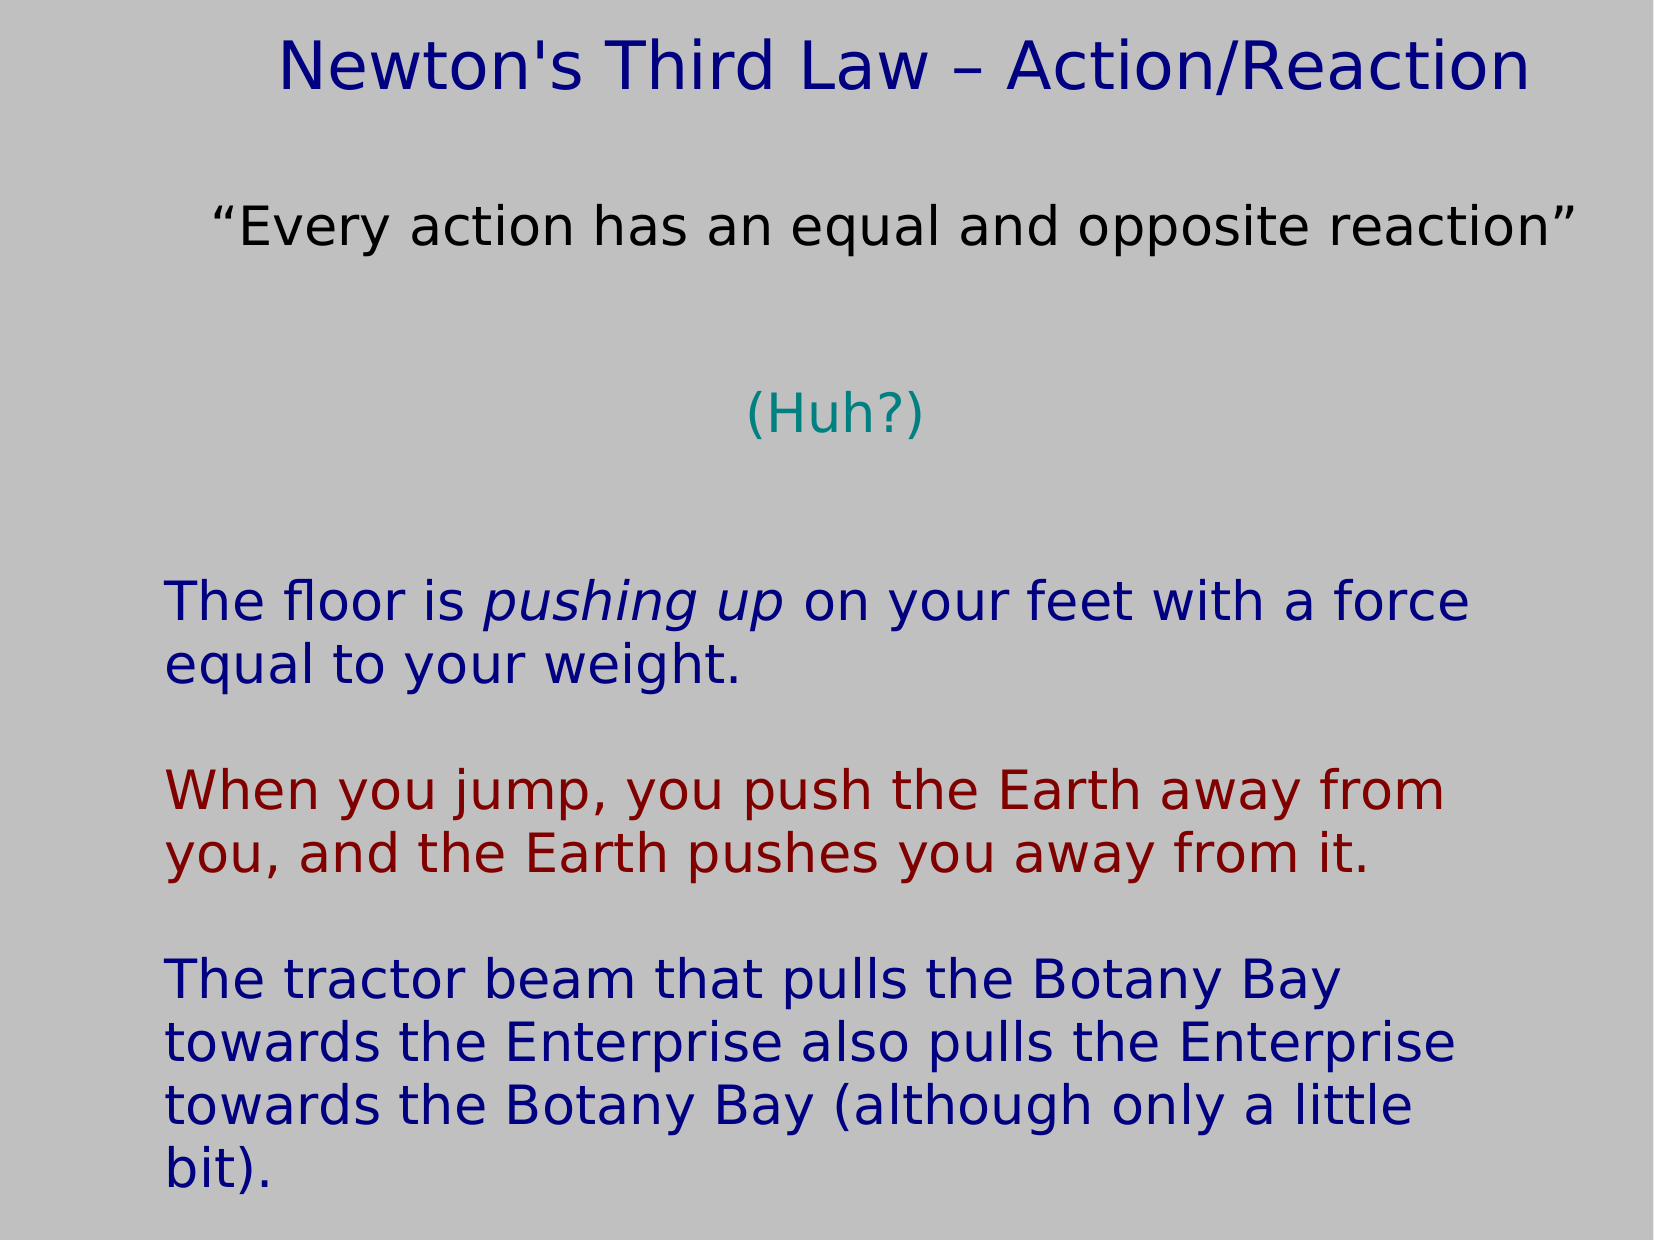

Newton's Third Law – Action/Reaction
“Every action has an equal and opposite reaction”
(Huh?)
The floor is pushing up on your feet with a force equal to your weight.
When you jump, you push the Earth away from you, and the Earth pushes you away from it.
The tractor beam that pulls the Botany Bay towards the Enterprise also pulls the Enterprise towards the Botany Bay (although only a little bit).